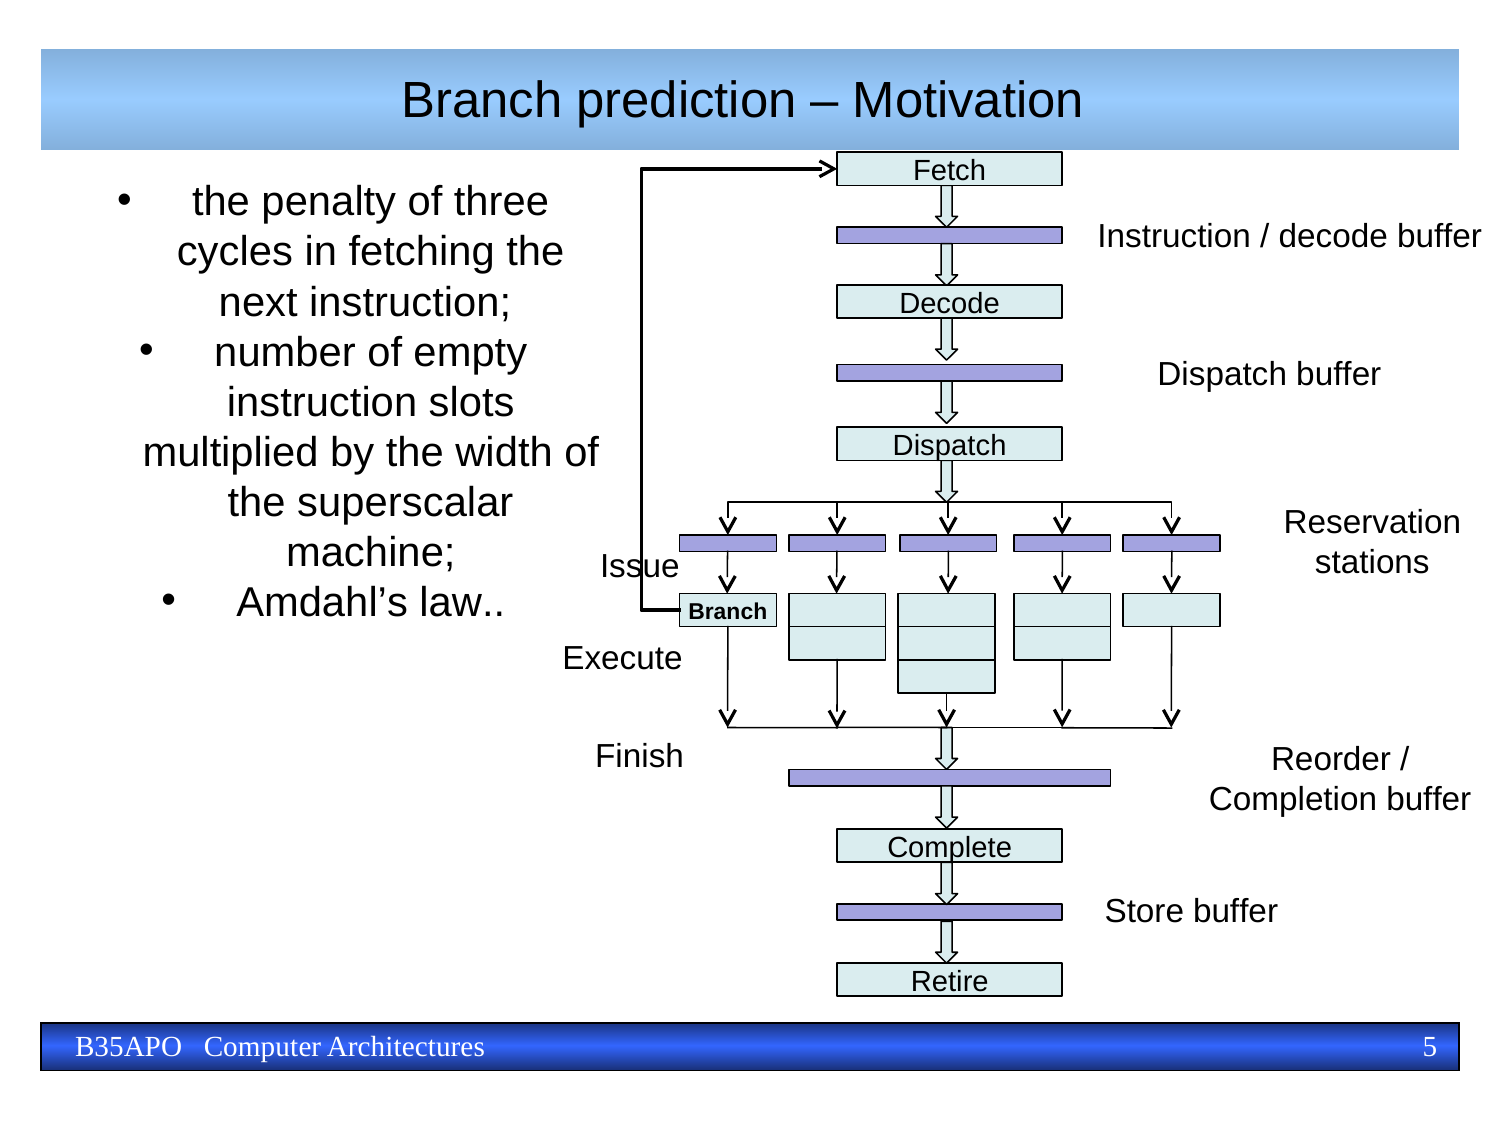

# Branch prediction – Motivation
the penalty of three cycles in fetching the next instruction;
number of empty instruction slots multiplied by the width of the superscalar machine;
Amdahl’s law..
Fetch
Instruction / decode buffer
Decode
Dispatch buffer
Dispatch
Reservation stations
Issue
Branch
Execute
Finish
Reorder / Completion buffer
Complete
Store buffer
Retire
B35APO Computer Architectures
5